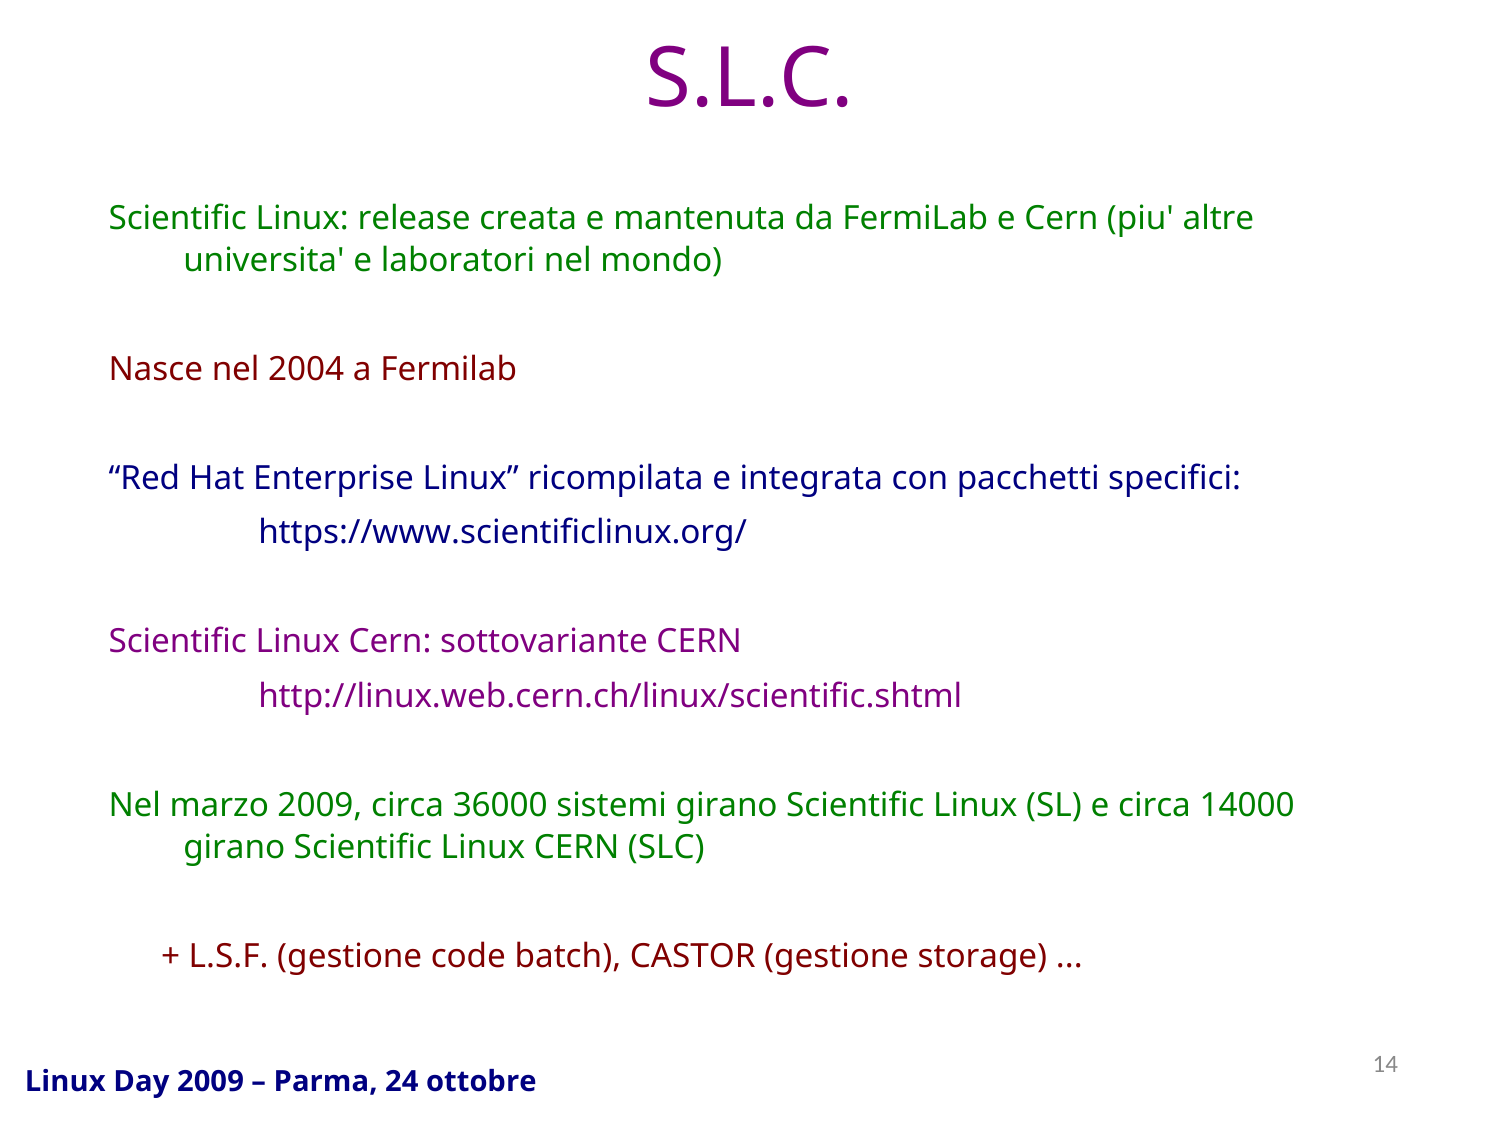

S.L.C.
# Scientific Linux: release creata e mantenuta da FermiLab e Cern (piu' altre universita' e laboratori nel mondo)
Nasce nel 2004 a Fermilab
“Red Hat Enterprise Linux” ricompilata e integrata con pacchetti specifici:
		https://www.scientificlinux.org/
Scientific Linux Cern: sottovariante CERN
		http://linux.web.cern.ch/linux/scientific.shtml
Nel marzo 2009, circa 36000 sistemi girano Scientific Linux (SL) e circa 14000 girano Scientific Linux CERN (SLC)
 + L.S.F. (gestione code batch), CASTOR (gestione storage) ...
14